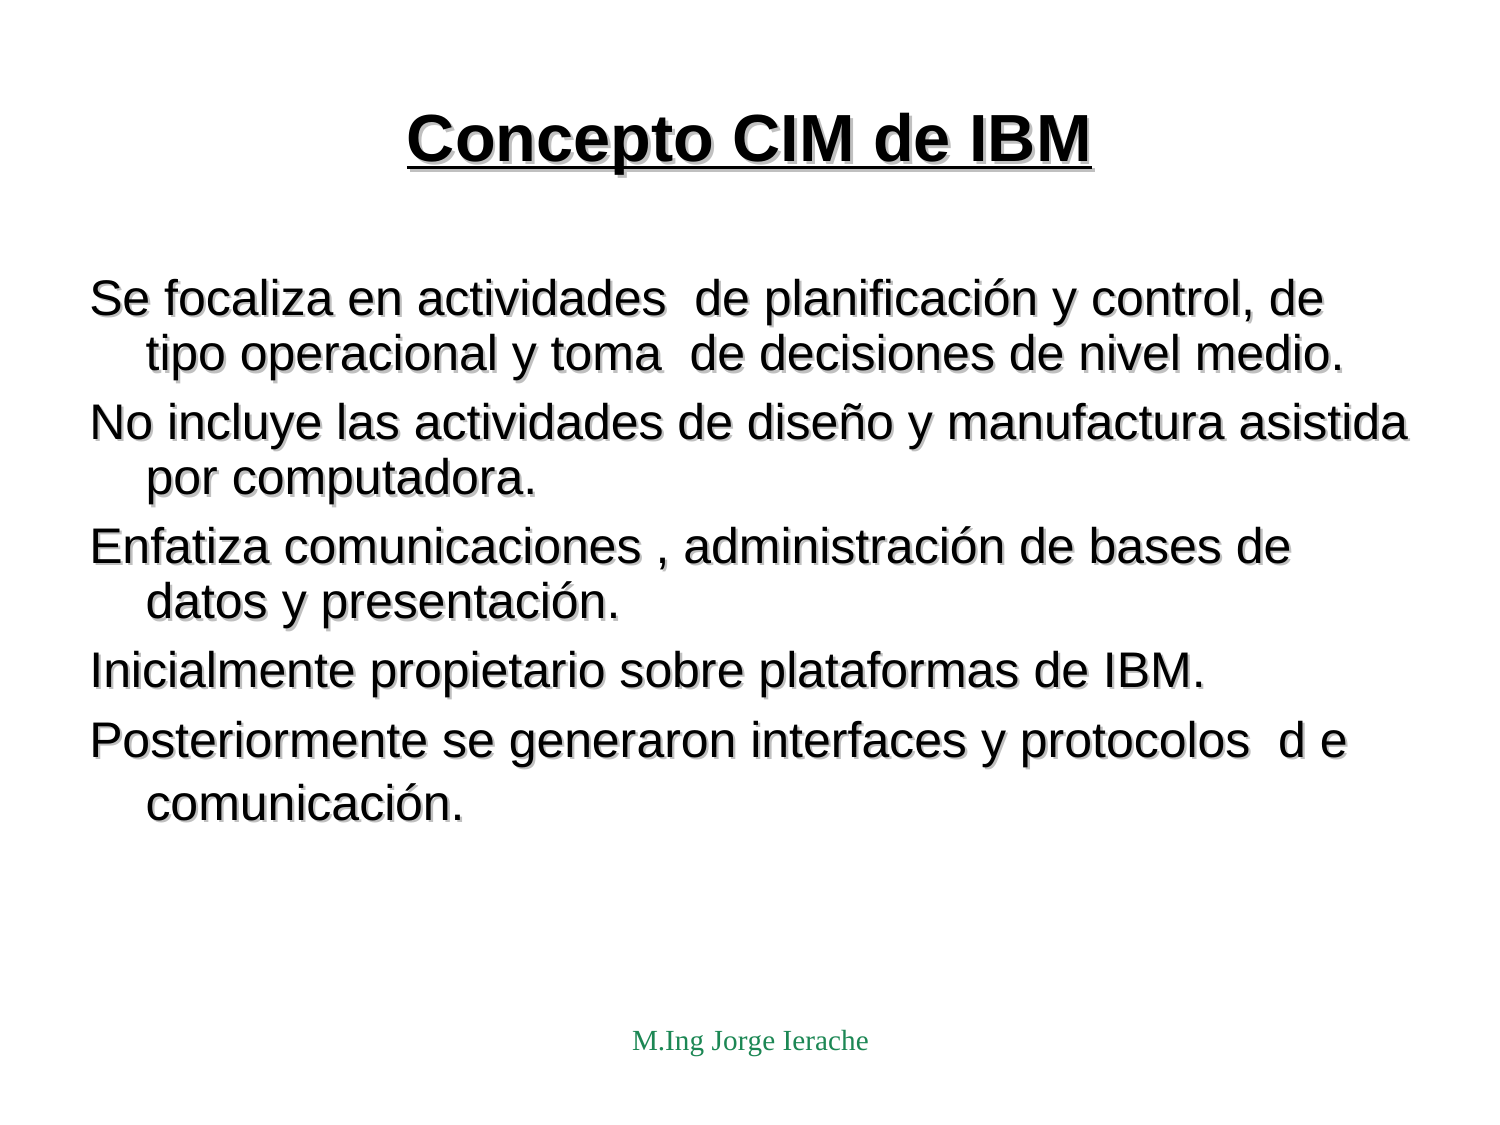

# Concepto CIM de IBM
Se focaliza en actividades de planificación y control, de tipo operacional y toma de decisiones de nivel medio.
No incluye las actividades de diseño y manufactura asistida por computadora.
Enfatiza comunicaciones , administración de bases de datos y presentación.
Inicialmente propietario sobre plataformas de IBM.
Posteriormente se generaron interfaces y protocolos d e comunicación.
M.Ing Jorge Ierache